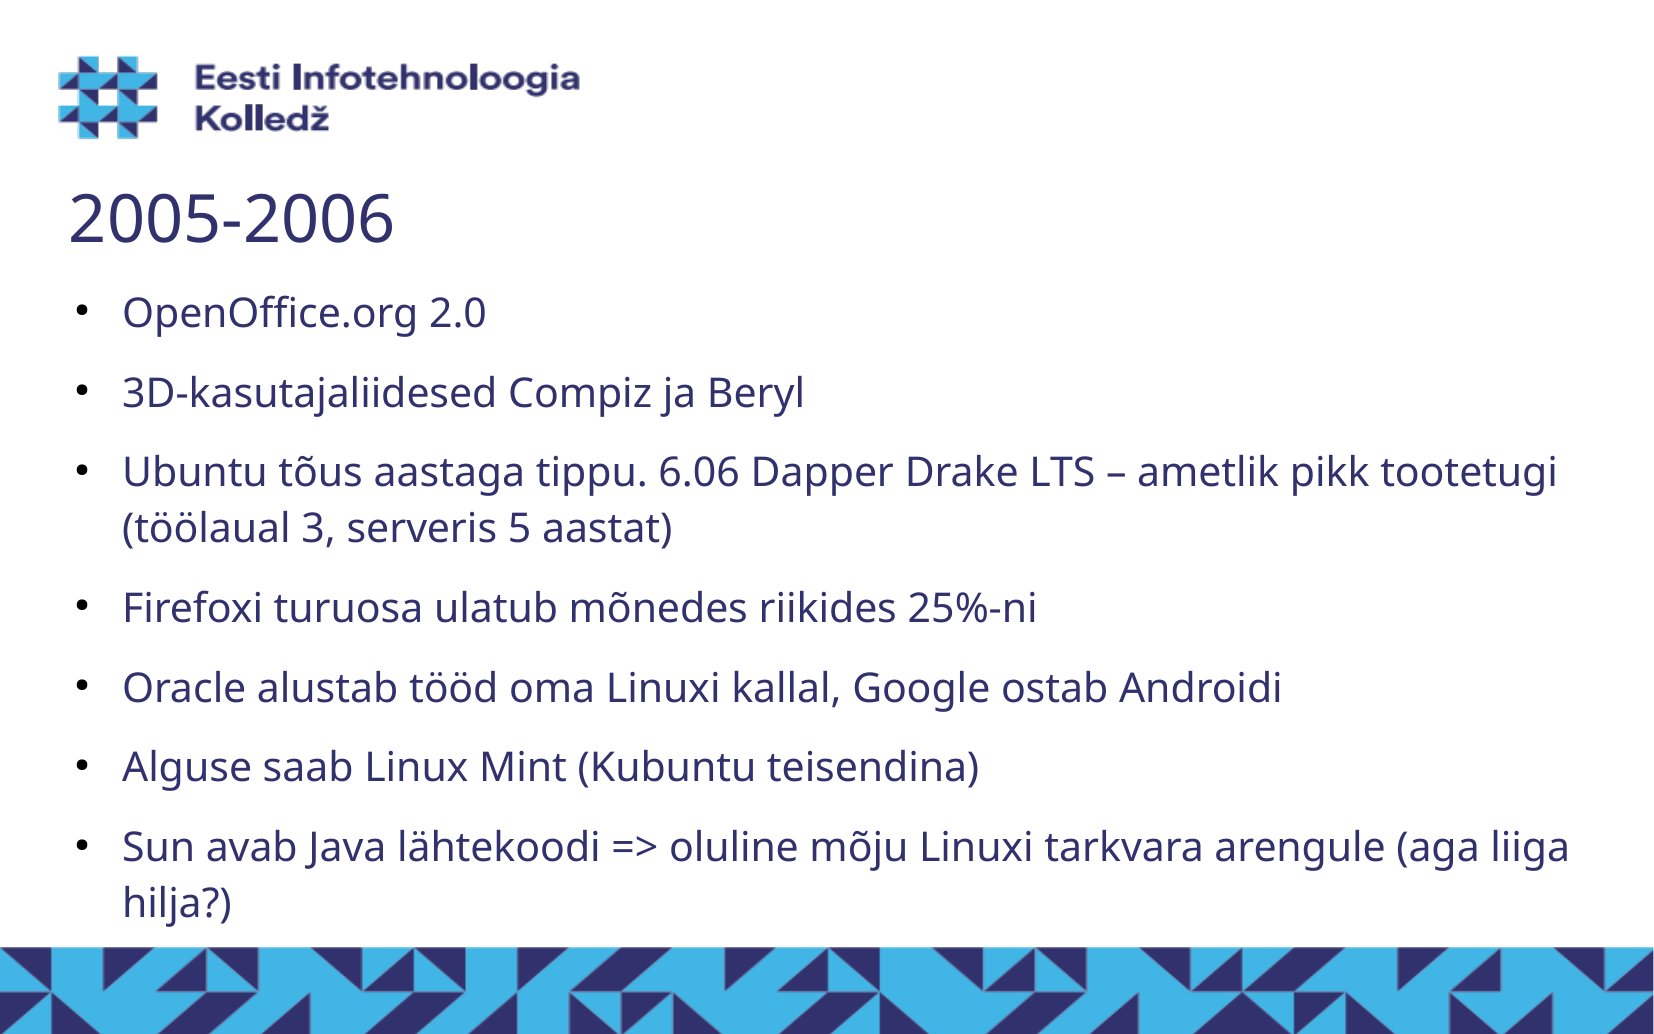

# 2005-2006
OpenOffice.org 2.0
3D-kasutajaliidesed Compiz ja Beryl
Ubuntu tõus aastaga tippu. 6.06 Dapper Drake LTS – ametlik pikk tootetugi (töölaual 3, serveris 5 aastat)
Firefoxi turuosa ulatub mõnedes riikides 25%-ni
Oracle alustab tööd oma Linuxi kallal, Google ostab Androidi
Alguse saab Linux Mint (Kubuntu teisendina)
Sun avab Java lähtekoodi => oluline mõju Linuxi tarkvara arengule (aga liiga hilja?)